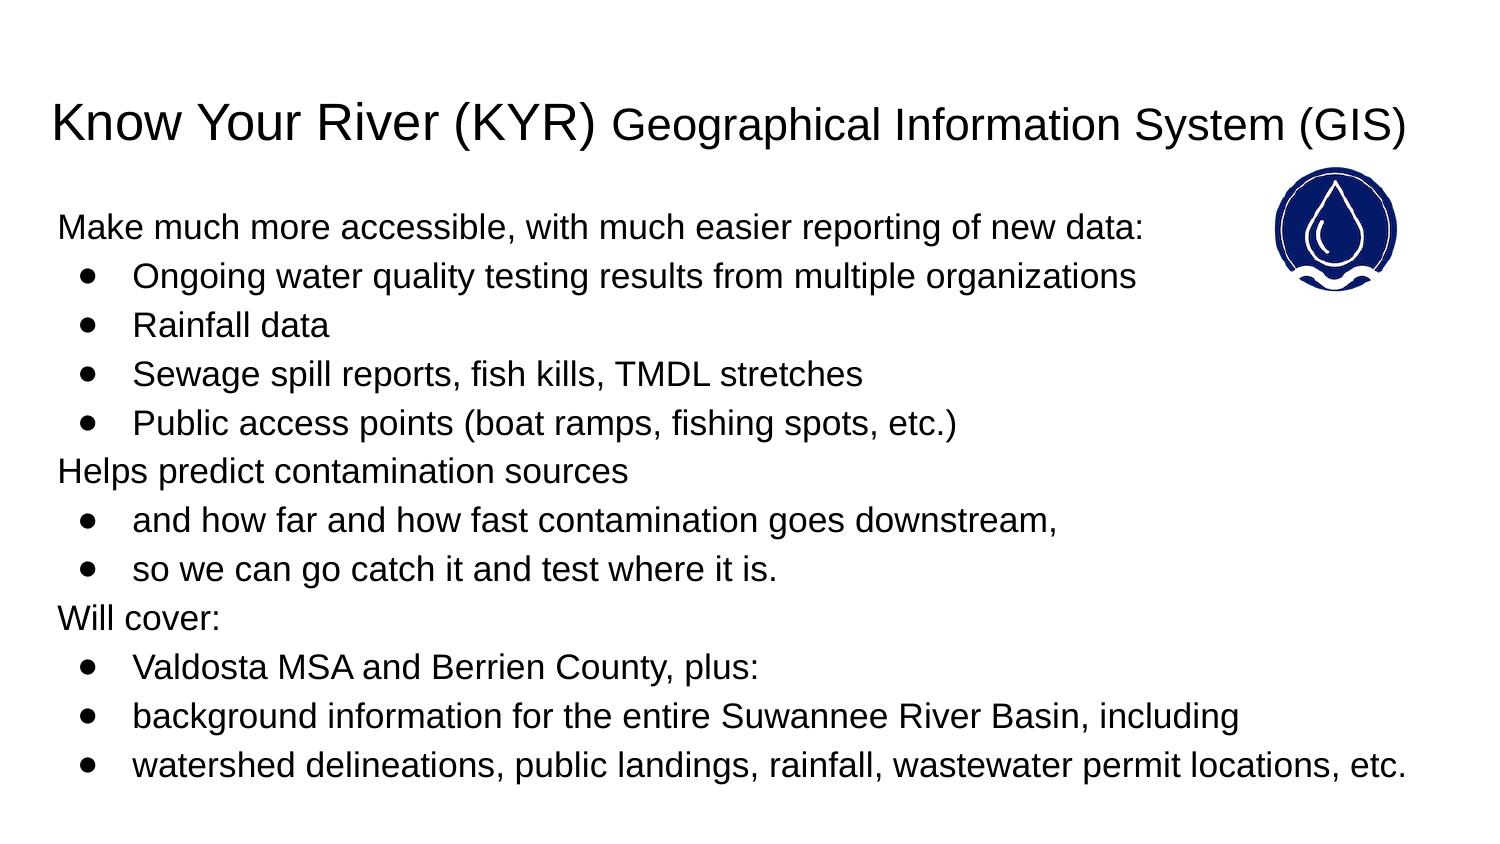

# Know Your River (KYR) Geographical Information System (GIS)
Make much more accessible, with much easier reporting of new data:
Ongoing water quality testing results from multiple organizations
Rainfall data
Sewage spill reports, fish kills, TMDL stretches
Public access points (boat ramps, fishing spots, etc.)
Helps predict contamination sources
and how far and how fast contamination goes downstream,
so we can go catch it and test where it is.
Will cover:
Valdosta MSA and Berrien County, plus:
background information for the entire Suwannee River Basin, including
watershed delineations, public landings, rainfall, wastewater permit locations, etc.